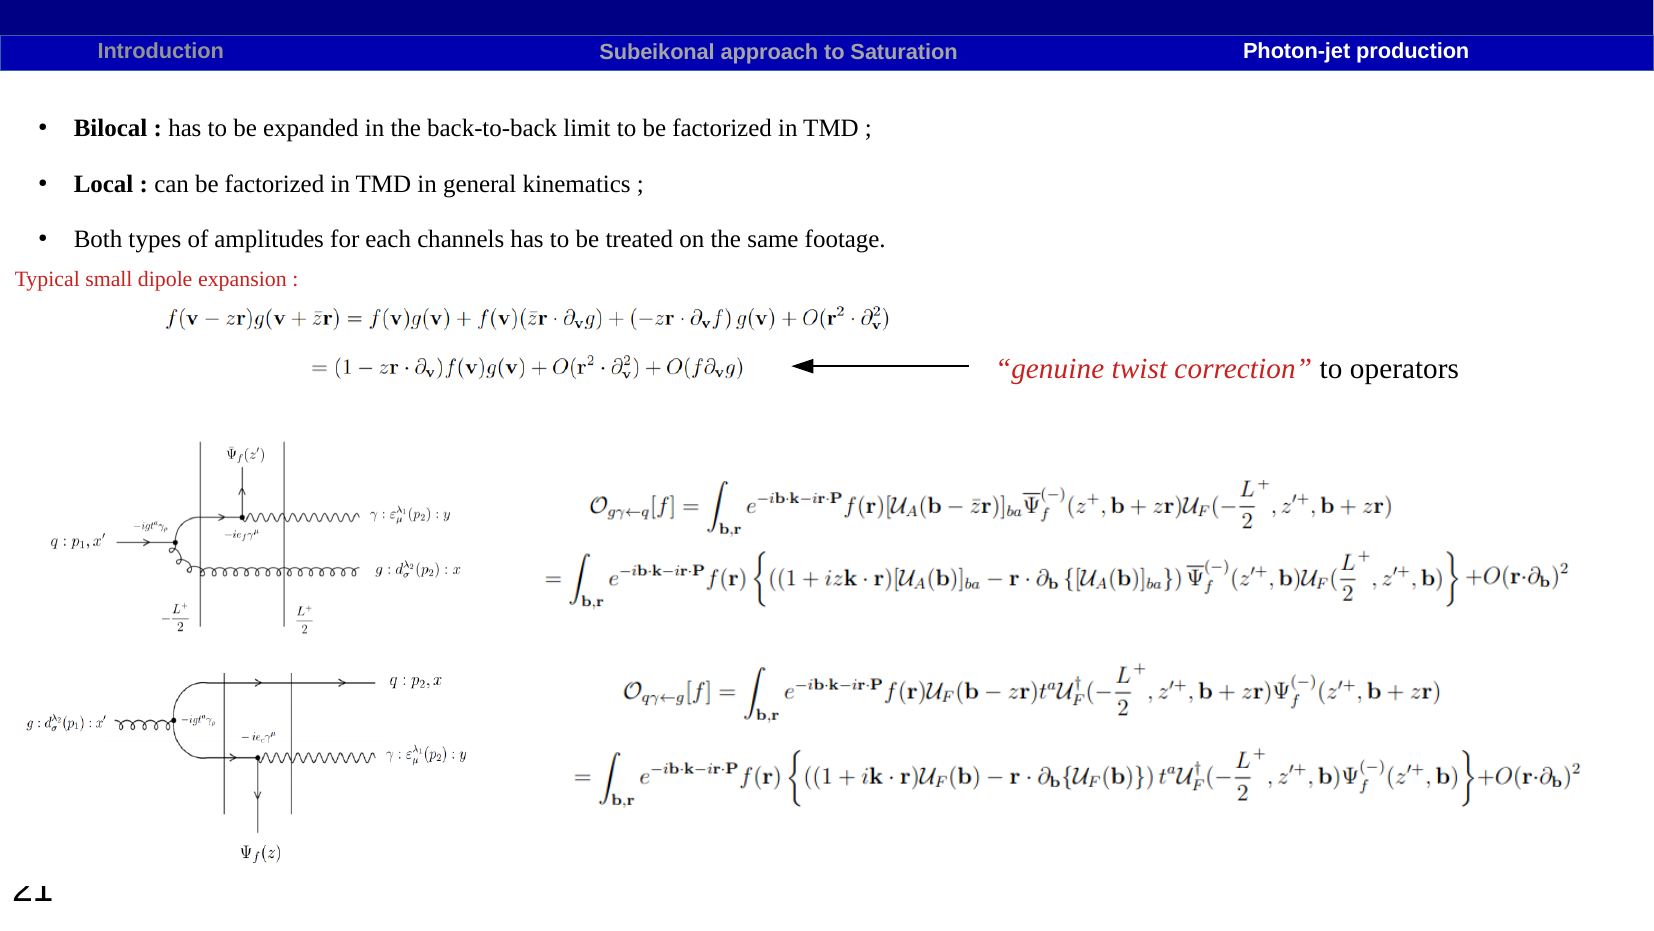

Introduction
Photon-jet production
Subeikonal approach to Saturation
Bilocal : has to be expanded in the back-to-back limit to be factorized in TMD ;
Local : can be factorized in TMD in general kinematics ;
Both types of amplitudes for each channels has to be treated on the same footage.
Typical small dipole expansion :
“genuine twist correction” to operators